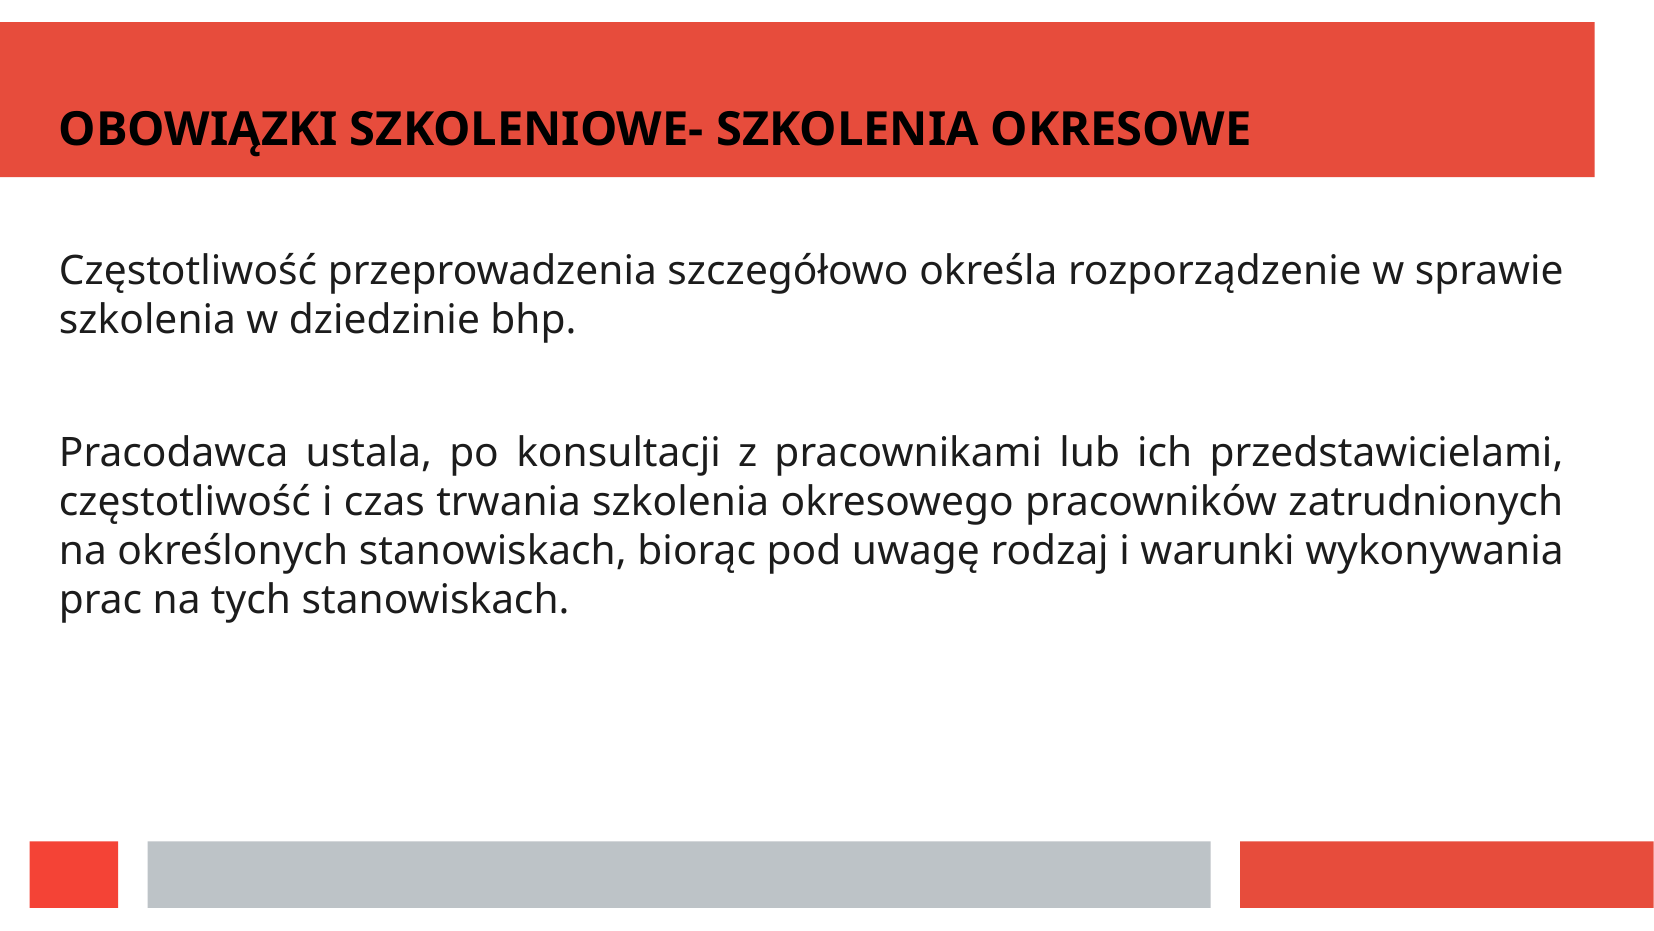

# OBOWIĄZKI SZKOLENIOWE- SZKOLENIA OKRESOWE
Częstotliwość przeprowadzenia szczegółowo określa rozporządzenie w sprawie szkolenia w dziedzinie bhp.
Pracodawca ustala, po konsultacji z pracownikami lub ich przedstawicielami, częstotliwość i czas trwania szkolenia okresowego pracowników zatrudnionych na określonych stanowiskach, biorąc pod uwagę rodzaj i warunki wykonywania prac na tych stanowiskach.